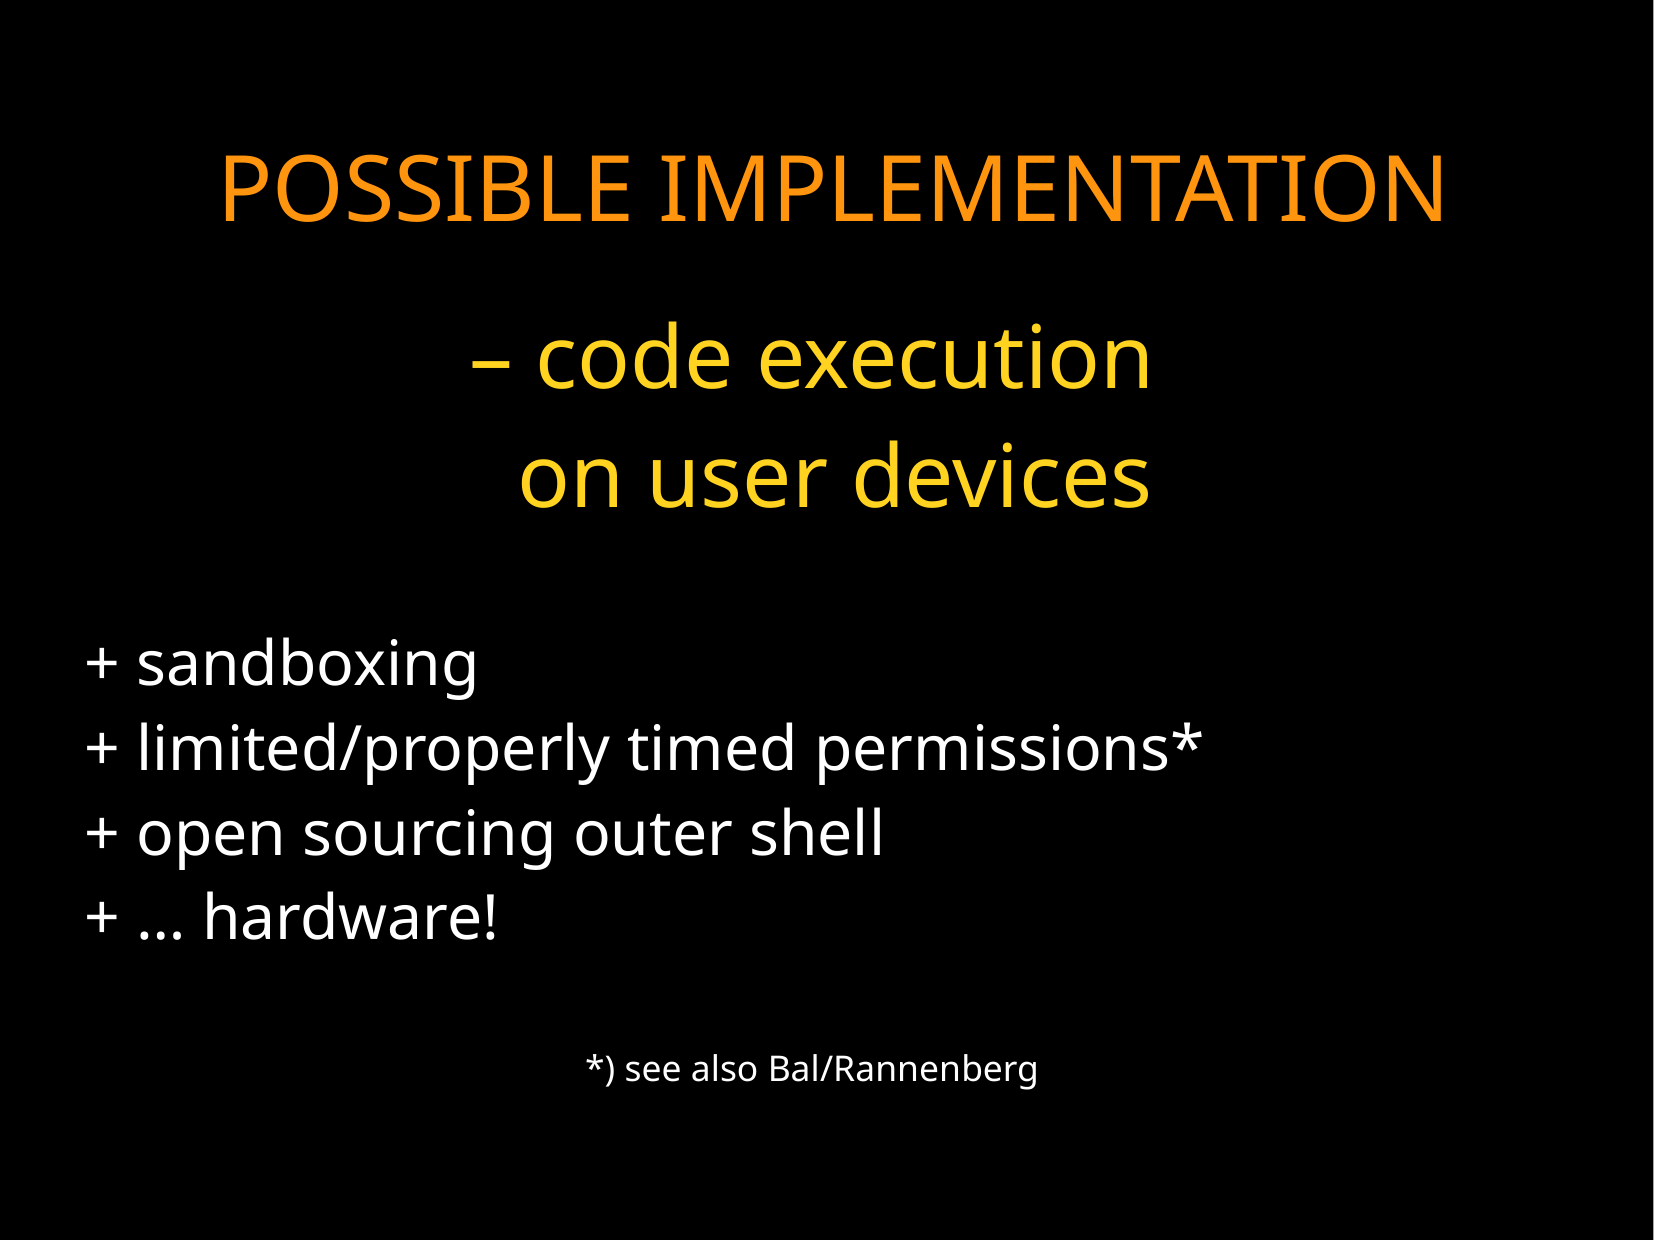

# POSSIBLE IMPLEMENTATION
– code execution
 on user devices
+ sandboxing
+ limited/properly timed permissions*
+ open sourcing outer shell
+ … hardware!
*) see also Bal/Rannenberg